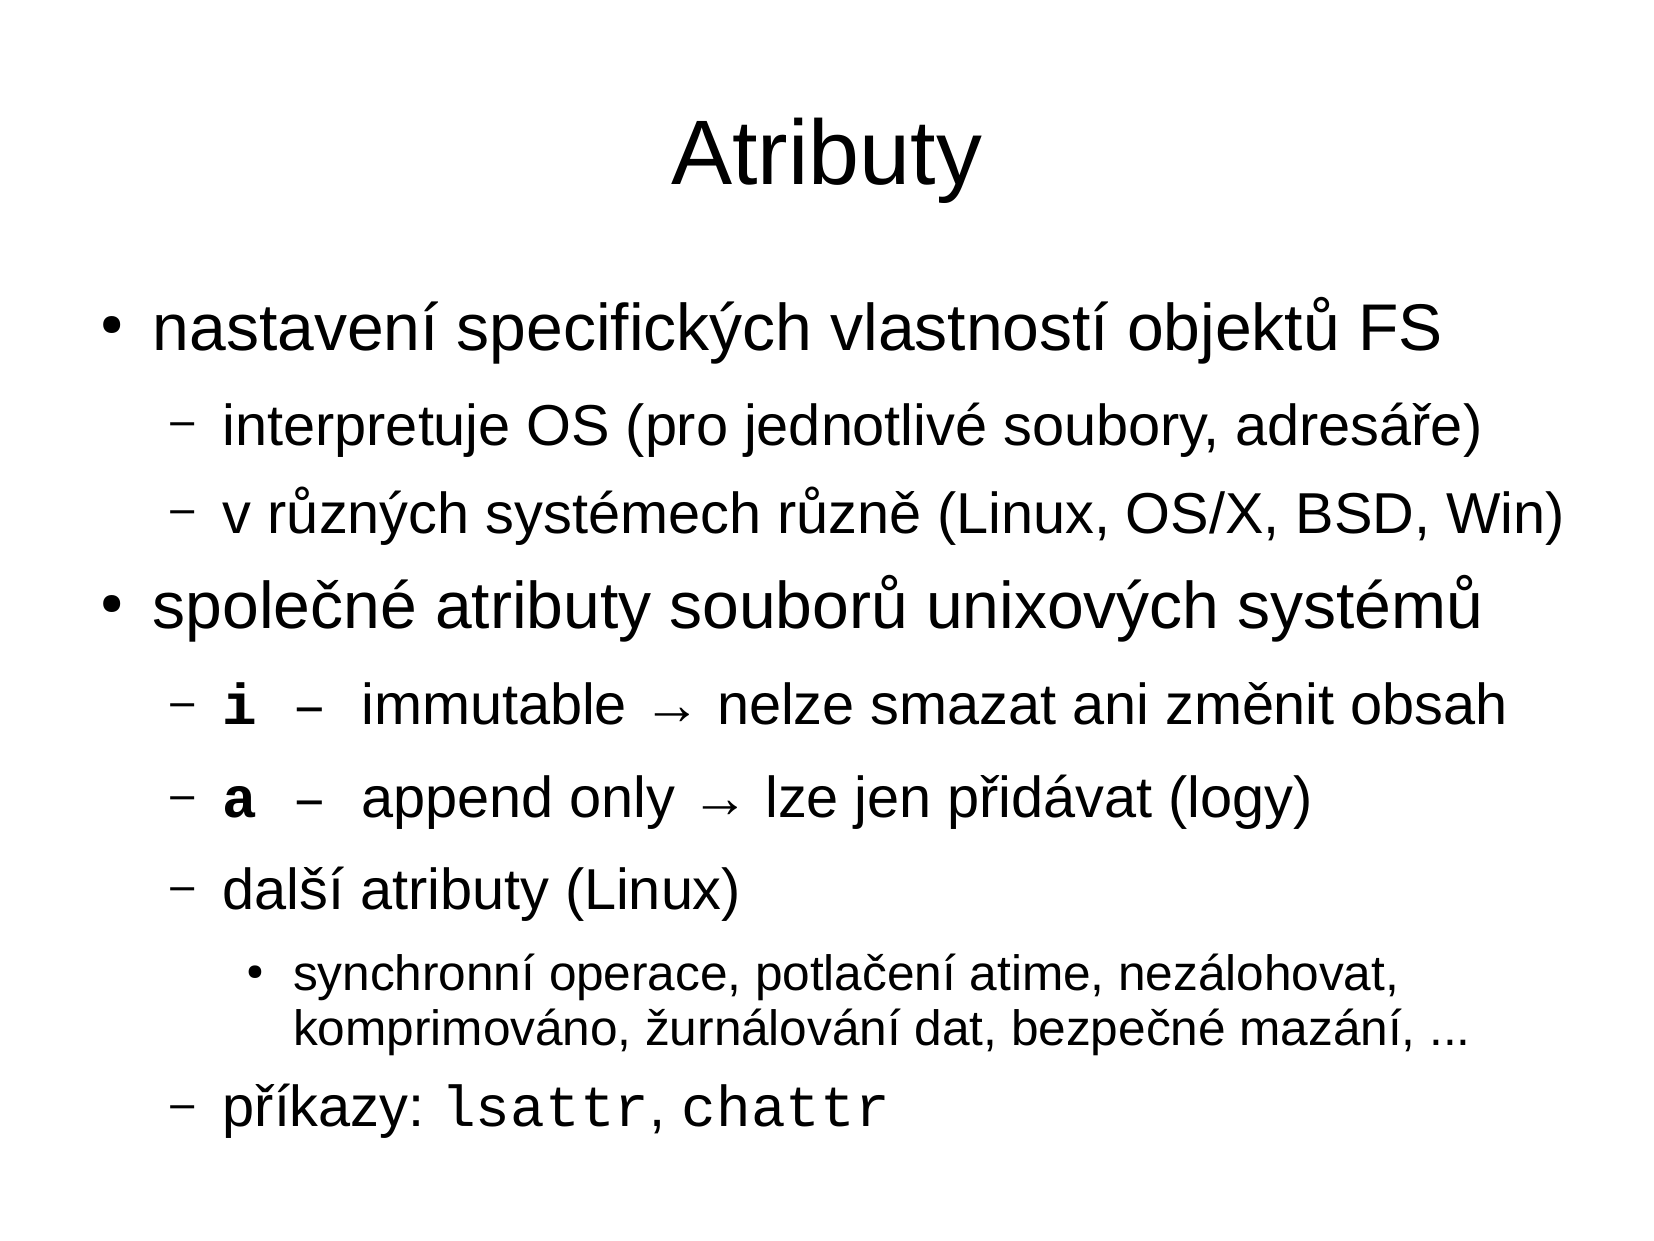

# Atributy
nastavení specifických vlastností objektů FS
interpretuje OS (pro jednotlivé soubory, adresáře)
v různých systémech různě (Linux, OS/X, BSD, Win)
společné atributy souborů unixových systémů
i – immutable → nelze smazat ani změnit obsah
a – append only → lze jen přidávat (logy)
další atributy (Linux)
synchronní operace, potlačení atime, nezálohovat, komprimováno, žurnálování dat, bezpečné mazání, ...
příkazy: lsattr, chattr